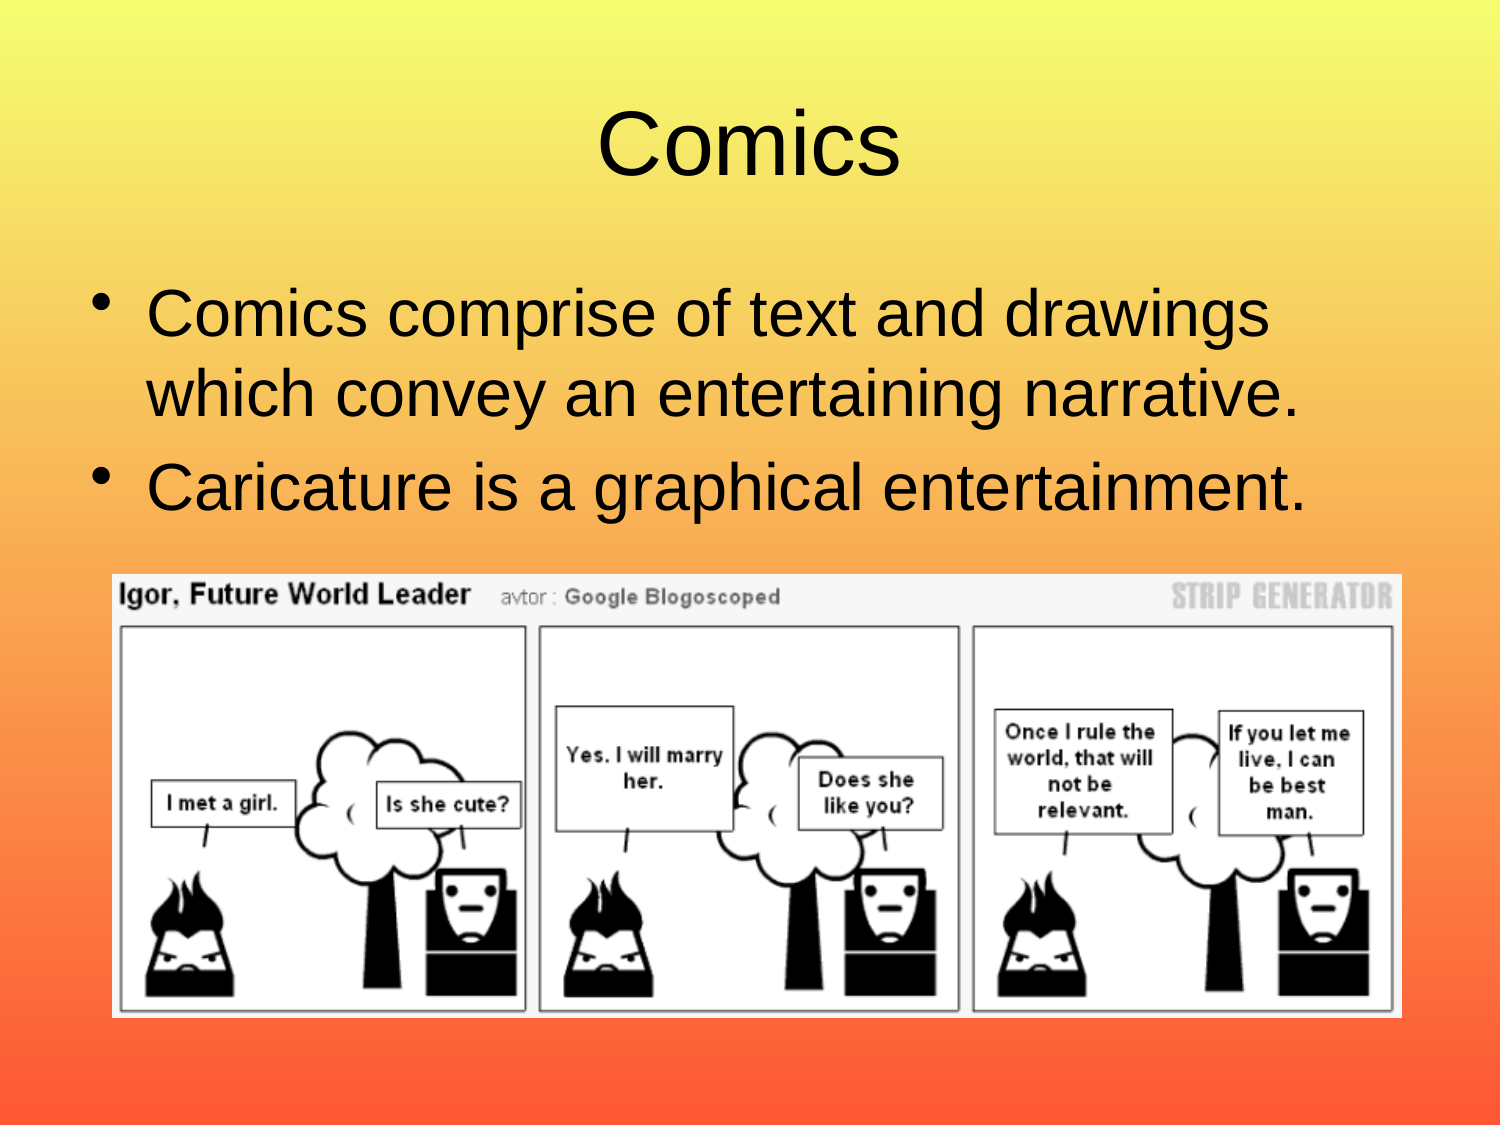

# Comics
Comics comprise of text and drawings which convey an entertaining narrative.
Caricature is a graphical entertainment.